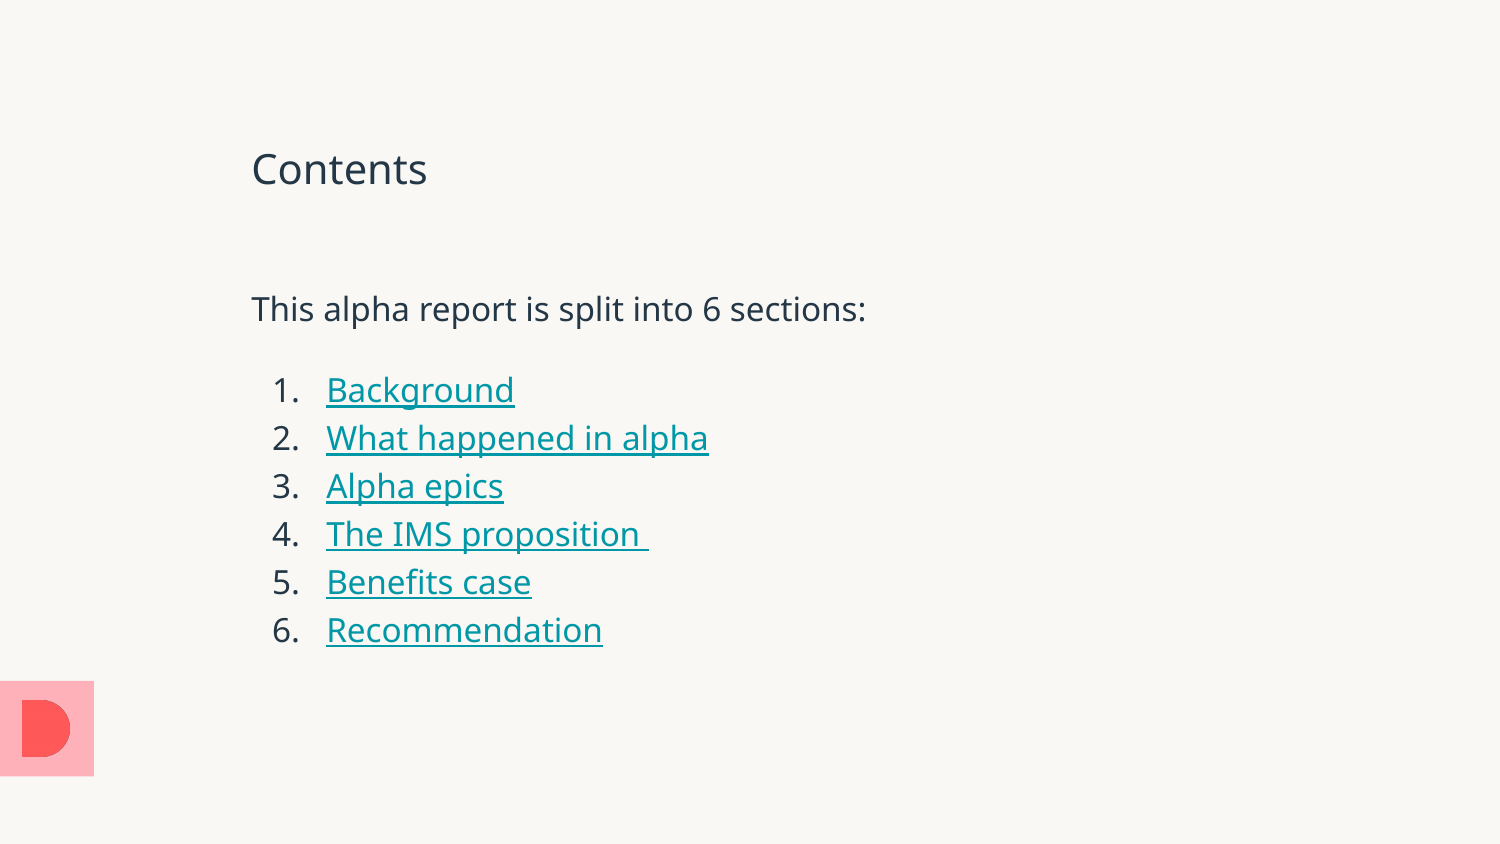

# Contents
This alpha report is split into 6 sections:
Background
What happened in alpha
Alpha epics
The IMS proposition
Benefits case
Recommendation